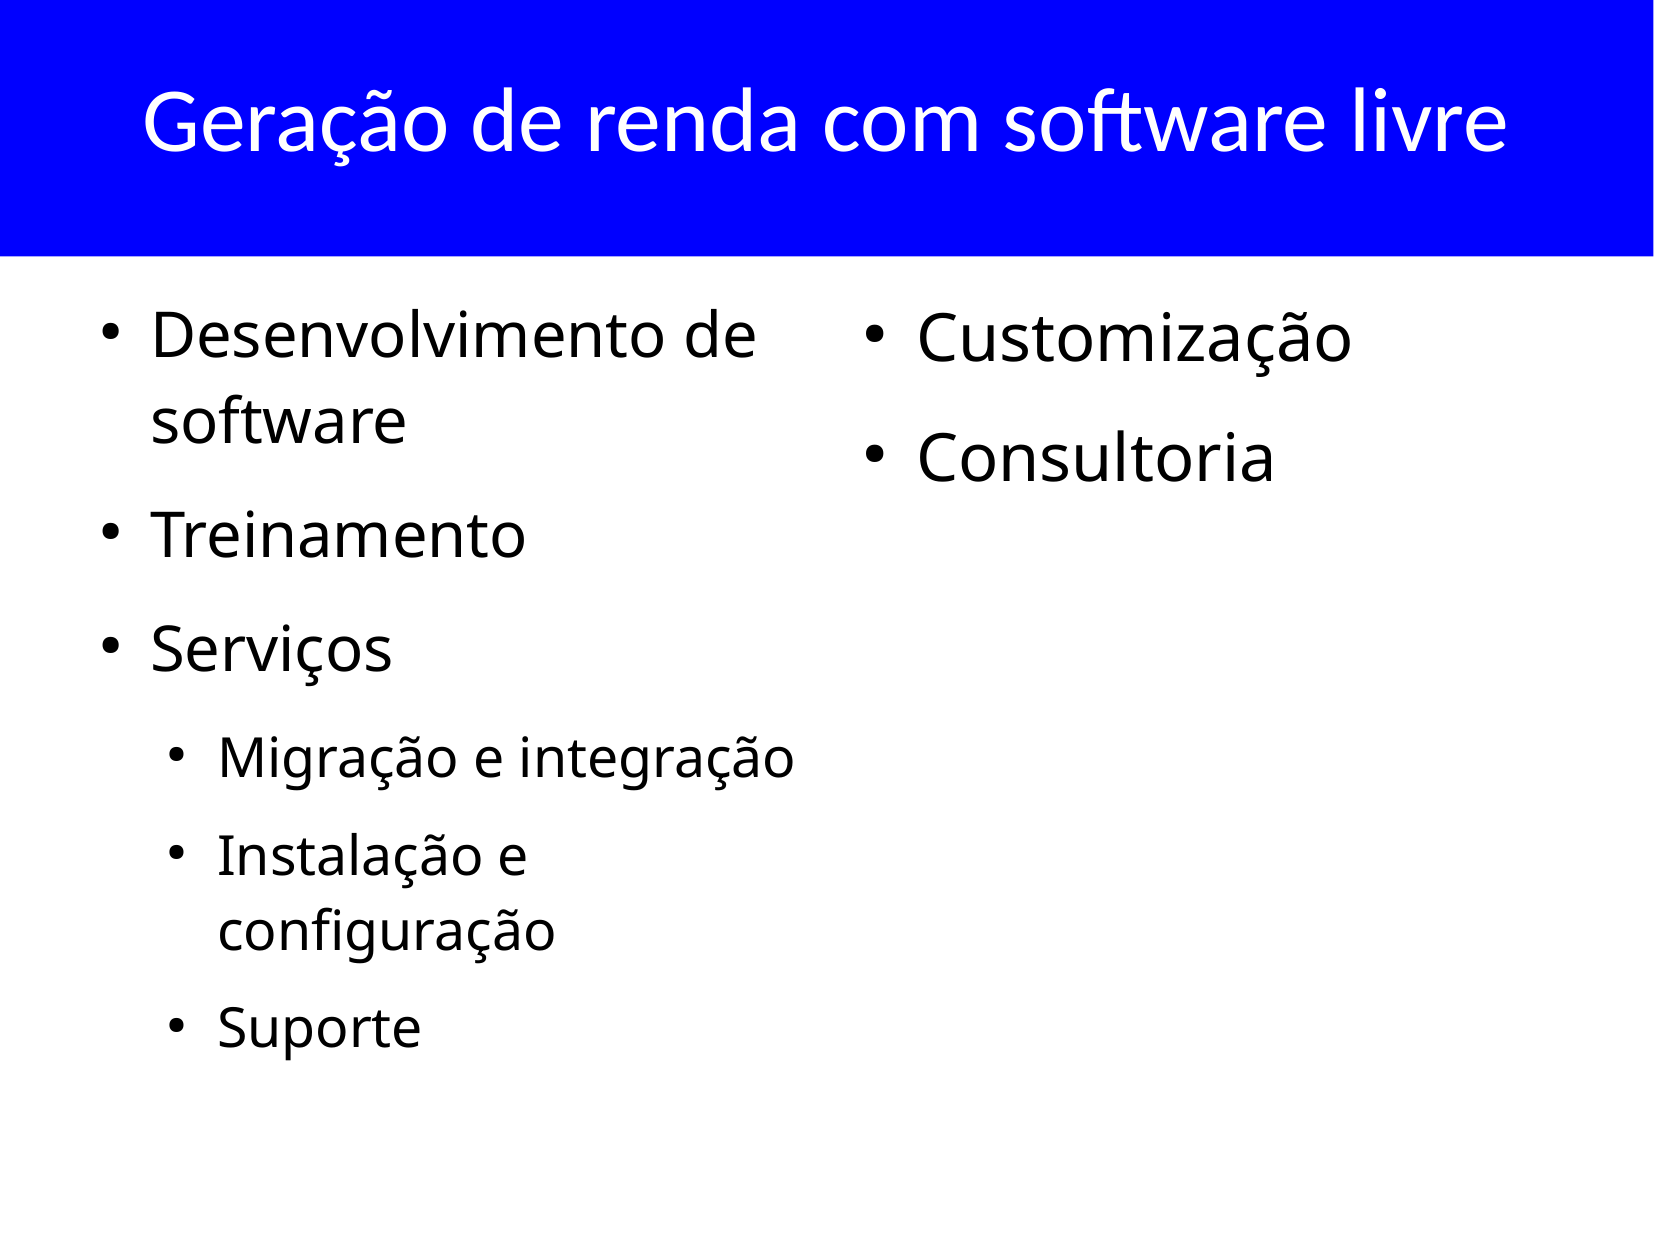

# Geração de renda com software livre
Desenvolvimento de software
Treinamento
Serviços
Migração e integração
Instalação e configuração
Suporte
Customização
Consultoria